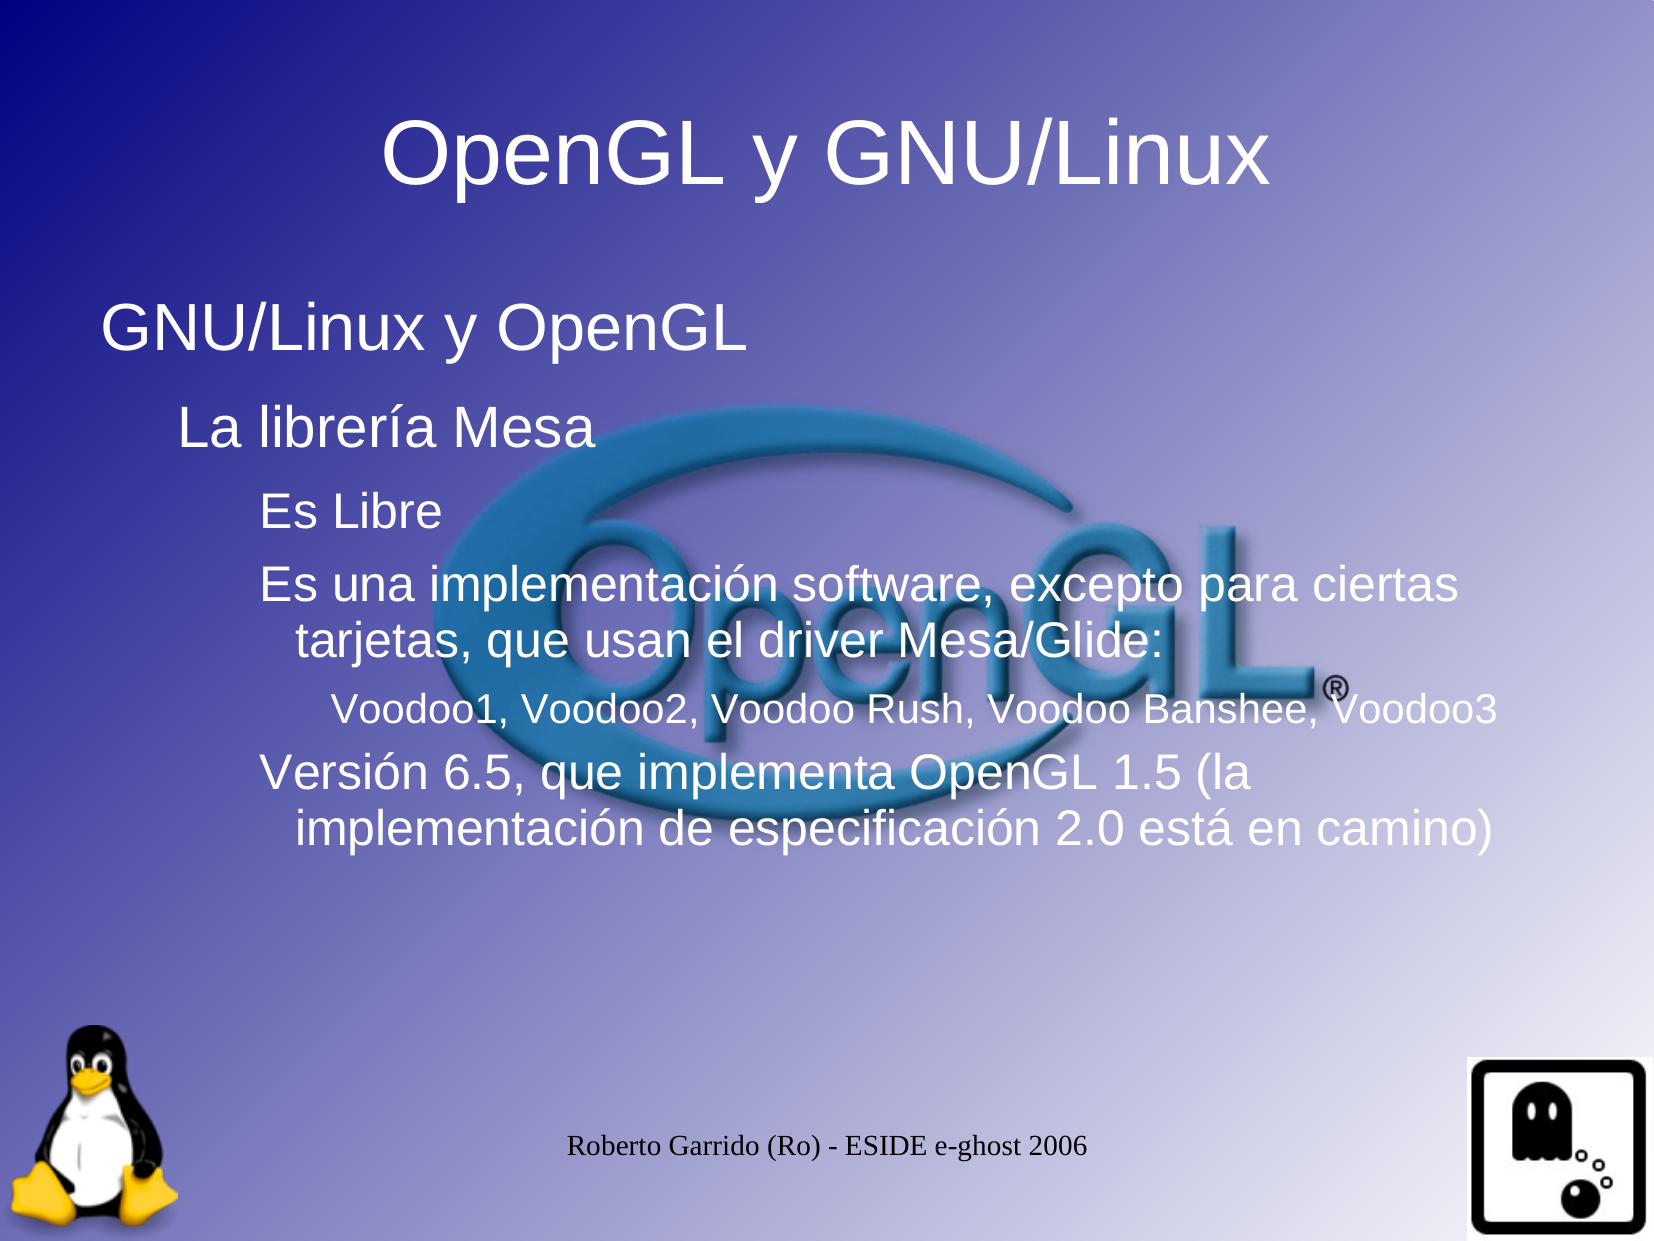

# OpenGL y GNU/Linux
GNU/Linux y OpenGL
La librería Mesa
Es Libre
Es una implementación software, excepto para ciertas tarjetas, que usan el driver Mesa/Glide:
Voodoo1, Voodoo2, Voodoo Rush, Voodoo Banshee, Voodoo3
Versión 6.5, que implementa OpenGL 1.5 (la implementación de especificación 2.0 está en camino)
Roberto Garrido (Ro) - ESIDE e-ghost 2006